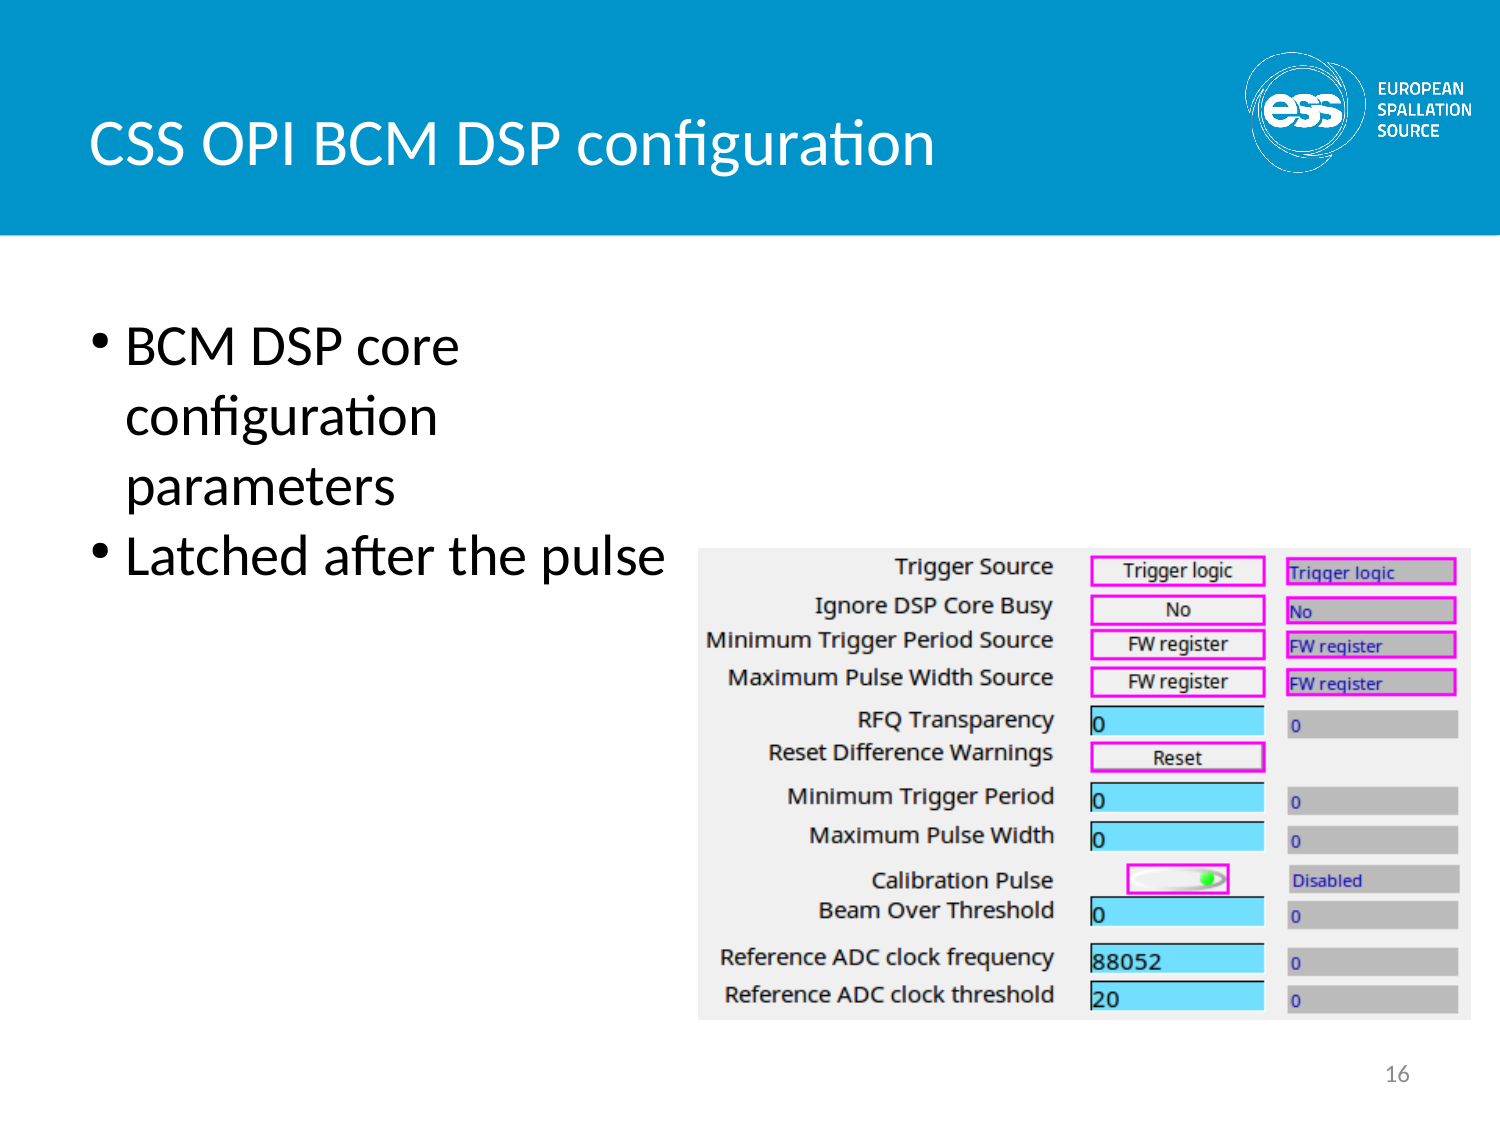

CSS OPI BCM DSP configuration
BCM DSP core configuration parameters
Latched after the pulse